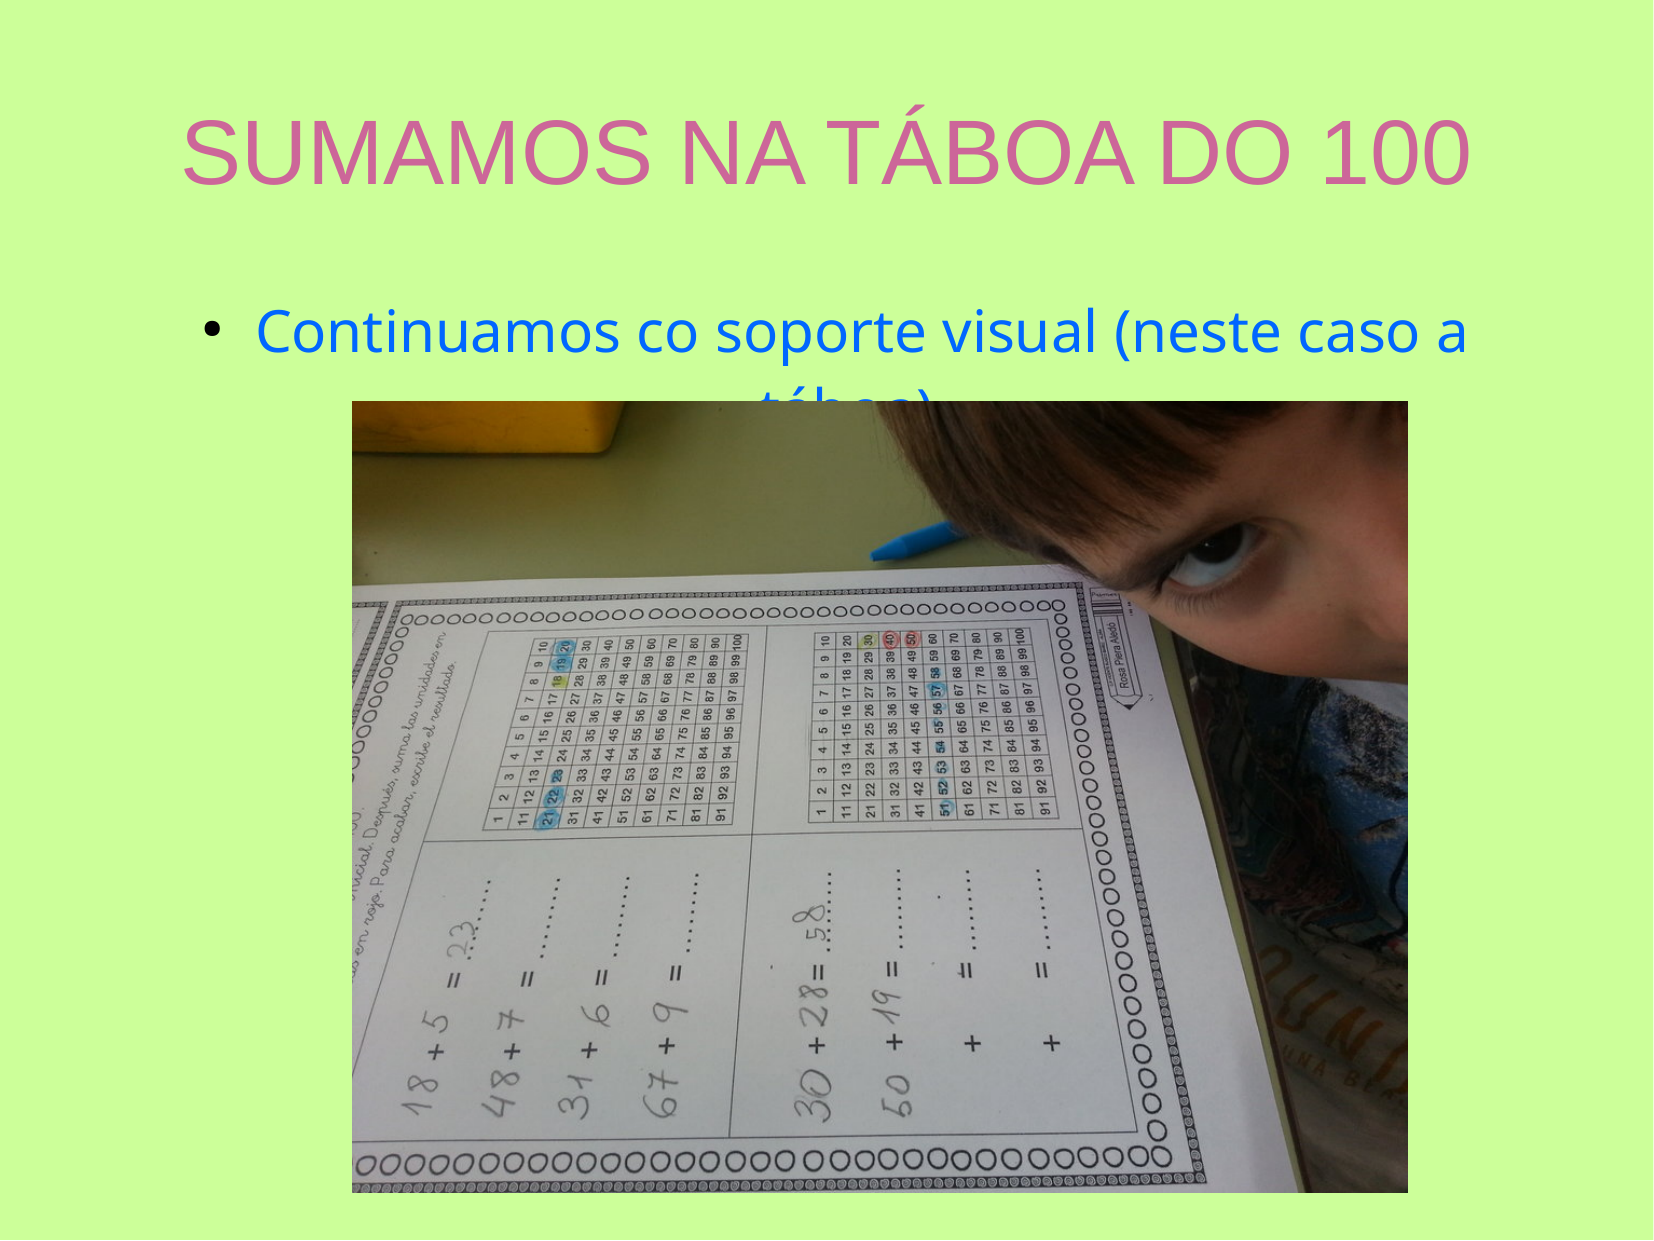

# SUMAMOS NA TÁBOA DO 100
Continuamos co soporte visual (neste caso a táboa).